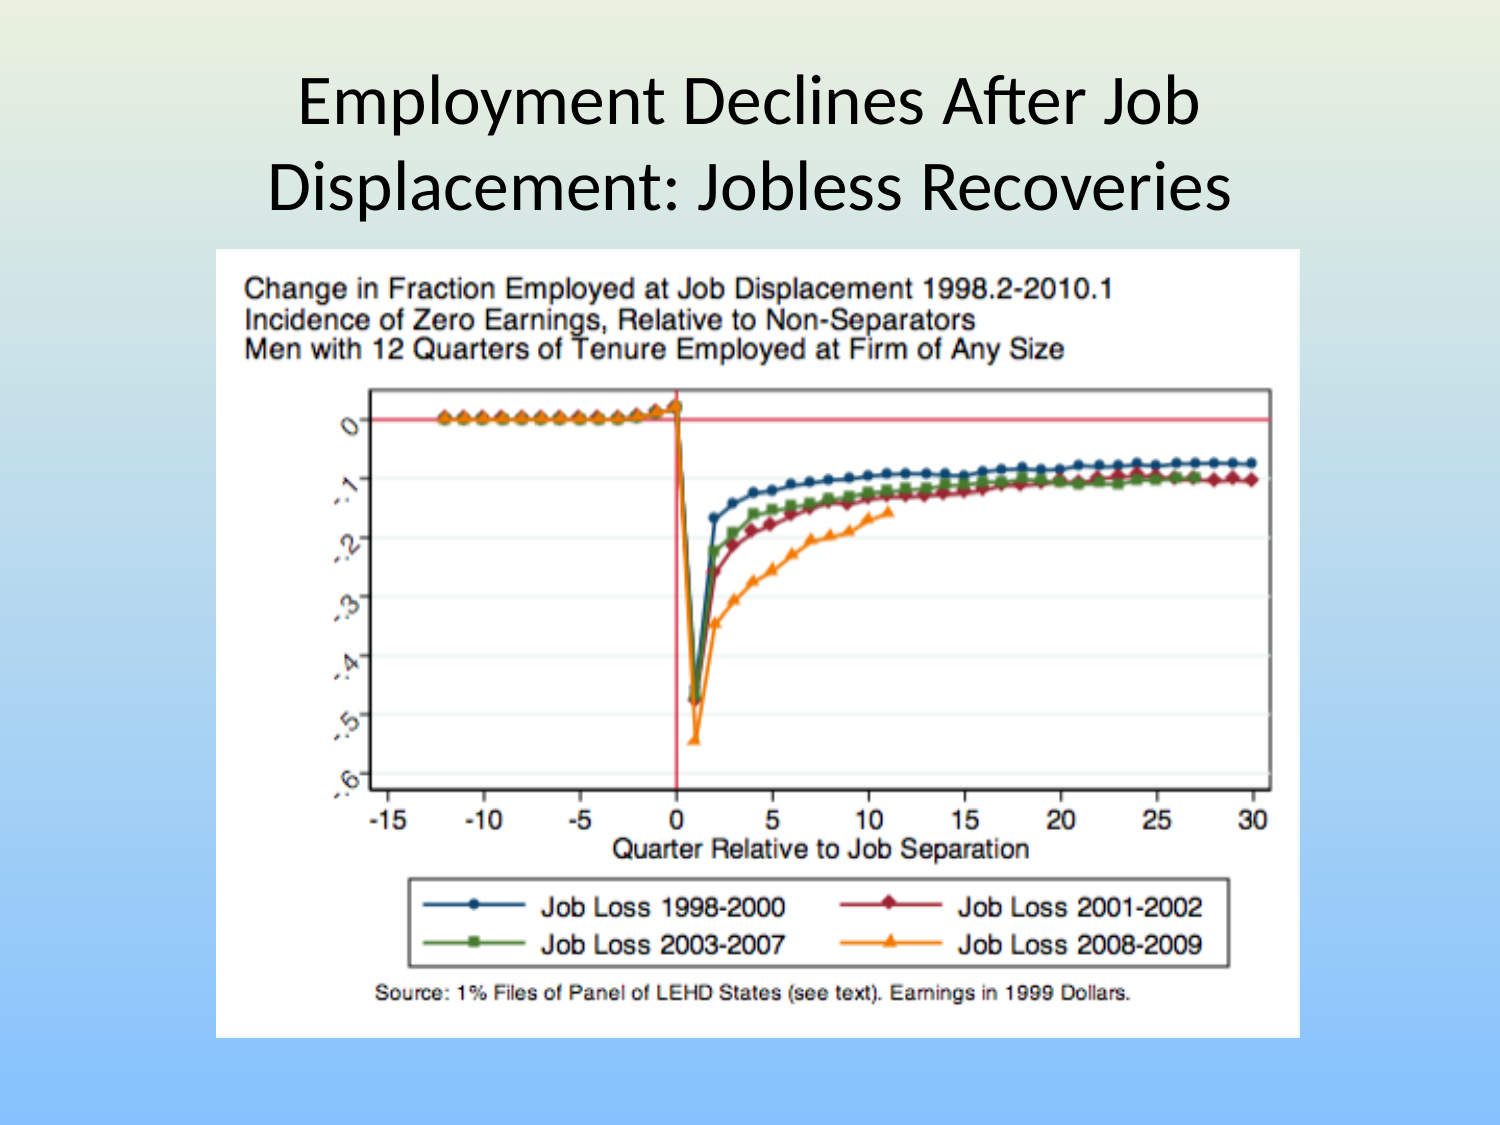

# Employment Declines After Job Displacement: Jobless Recoveries